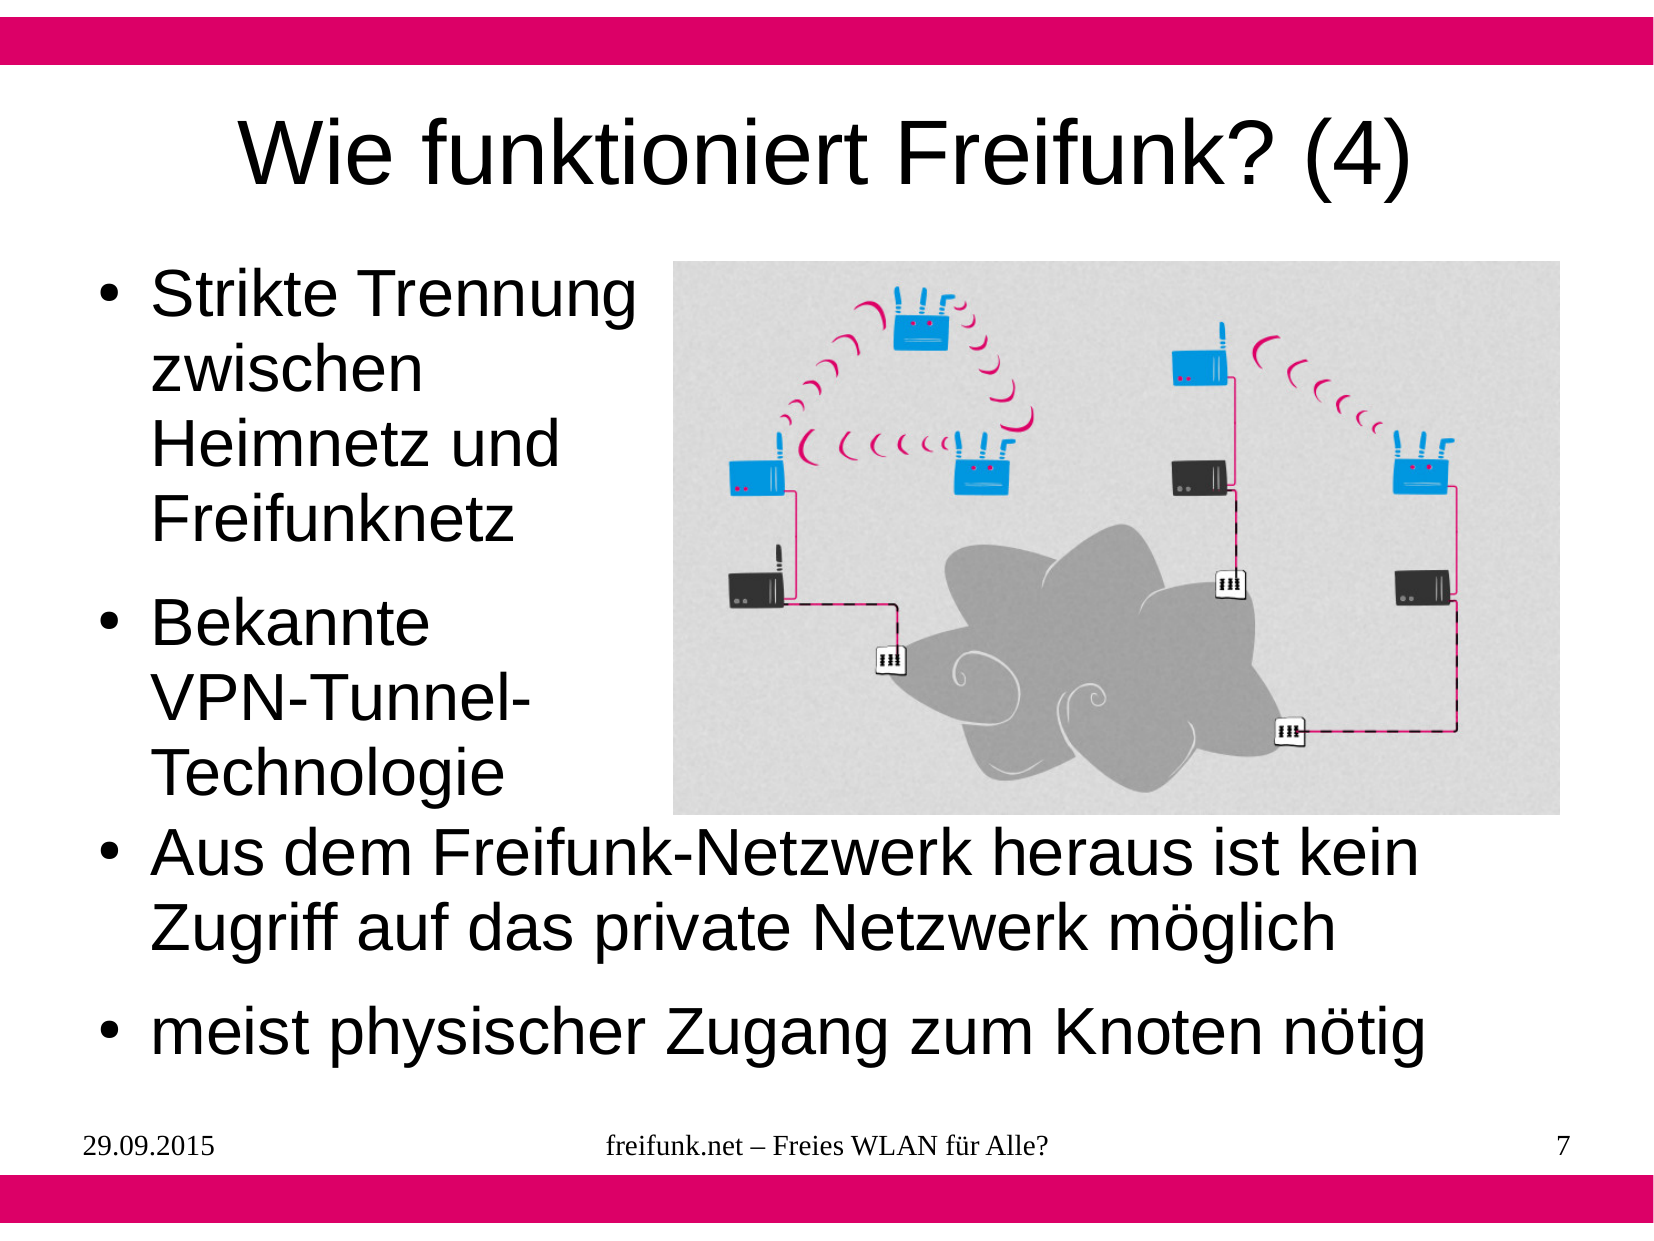

# Wie funktioniert Freifunk? (4)
Strikte Trennung zwischen Heimnetz und Freifunknetz
Bekannte
VPN-Tunnel-Technologie
Aus dem Freifunk-Netzwerk heraus ist kein Zugriff auf das private Netzwerk möglich
meist physischer Zugang zum Knoten nötig
29.09.2015
freifunk.net – Freies WLAN für Alle?
7